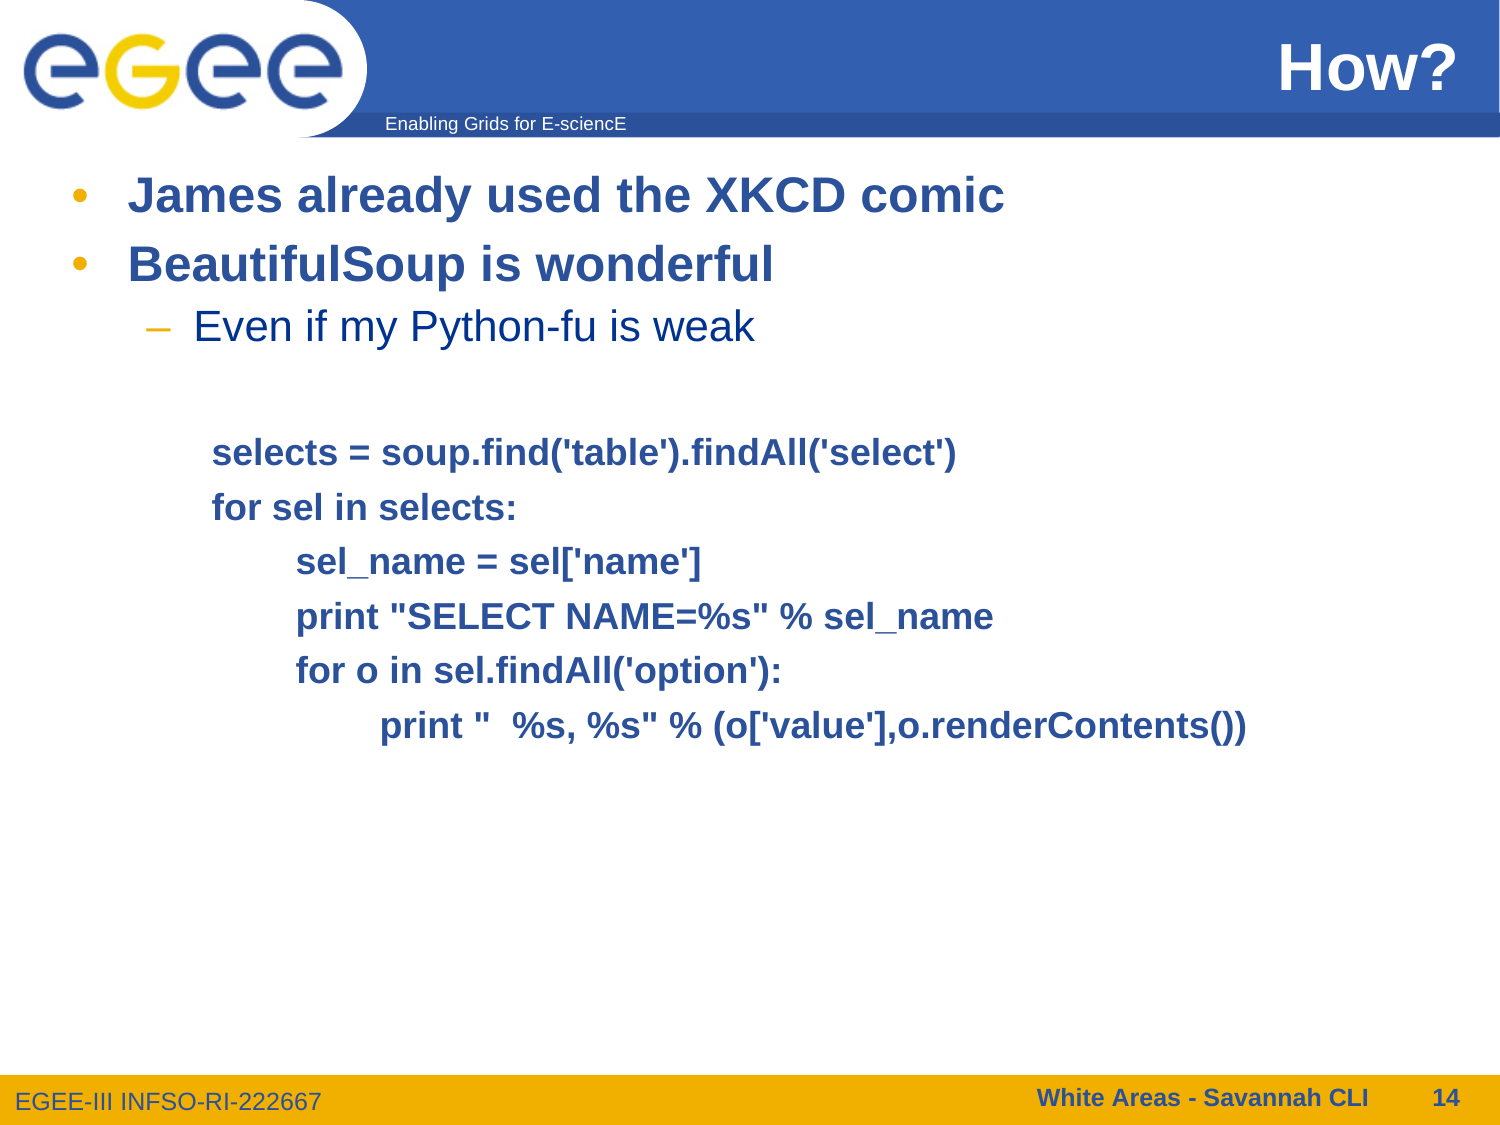

# How?
James already used the XKCD comic
BeautifulSoup is wonderful
Even if my Python-fu is weak
 selects = soup.find('table').findAll('select')
 for sel in selects:
 sel_name = sel['name']
 print "SELECT NAME=%s" % sel_name
 for o in sel.findAll('option'):
 print " %s, %s" % (o['value'],o.renderContents())
White Areas - Savannah CLI
14